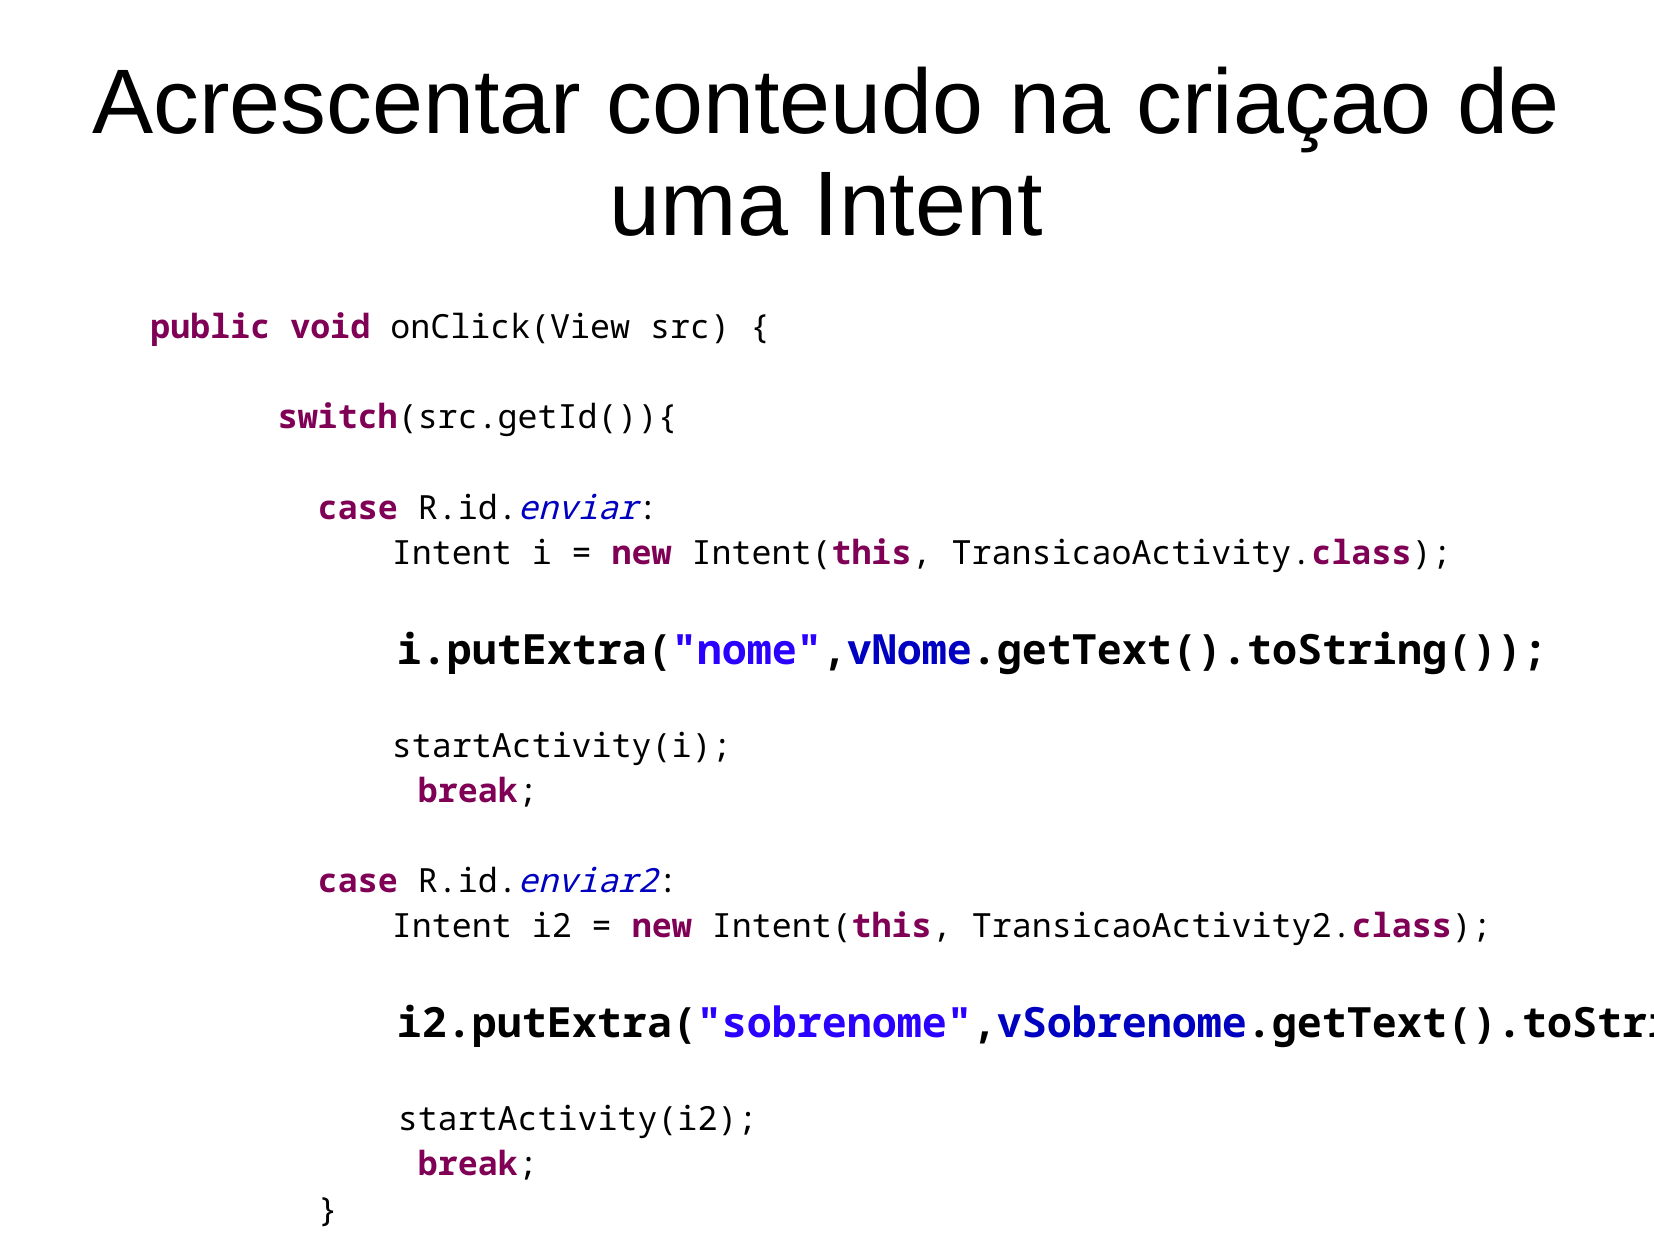

# Acrescentar conteudo na criaçao de uma Intent
 public void onClick(View src) {
 	switch(src.getId()){
 	 case R.id.enviar:
 		 Intent i = new Intent(this, TransicaoActivity.class);
 		 i.putExtra("nome",vNome.getText().toString());
 	 	 startActivity(i);
 	 break;
 	 case R.id.enviar2:
 		 Intent i2 = new Intent(this, TransicaoActivity2.class);
 		 i2.putExtra("sobrenome",vSobrenome.getText().toString());
 	 startActivity(i2);
 	 break;
 	 }
 }